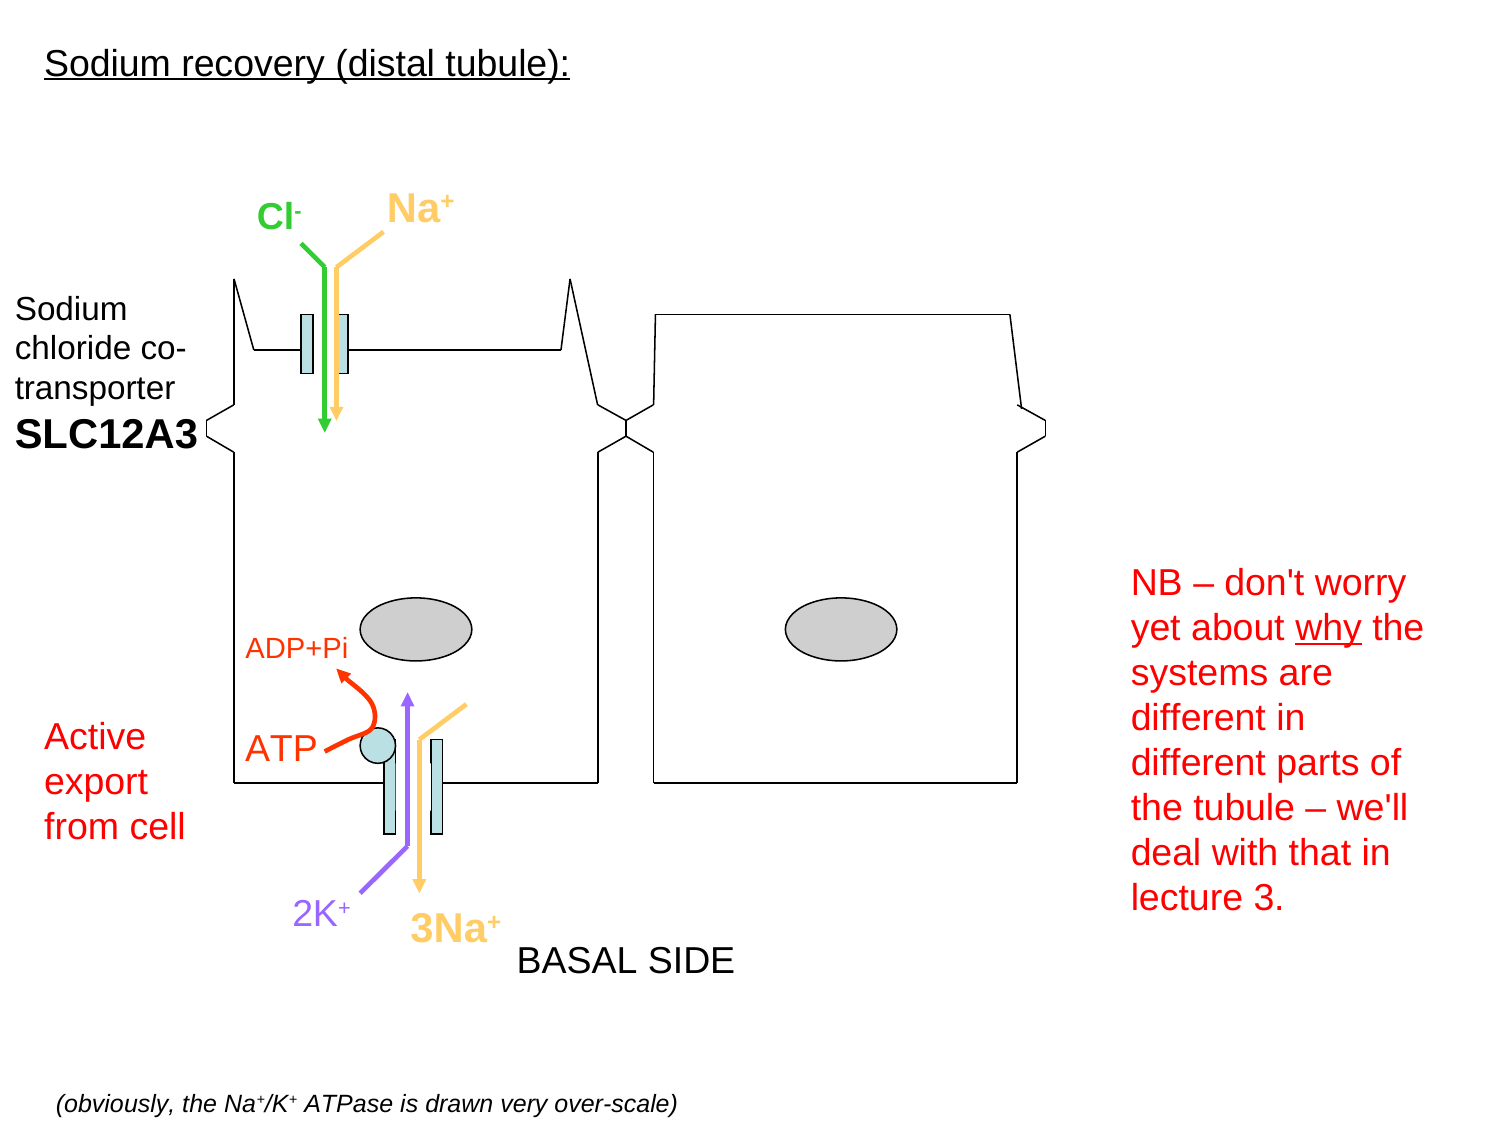

Sodium recovery (distal tubule):
Na+
Cl-
Sodium chloride co-transporter SLC12A3
NB – don't worry yet about why the systems are different in different parts of the tubule – we'll deal with that in lecture 3.
ADP+Pi
Active export from cell
ATP
2K+
3Na+
BASAL SIDE
(obviously, the Na+/K+ ATPase is drawn very over-scale)